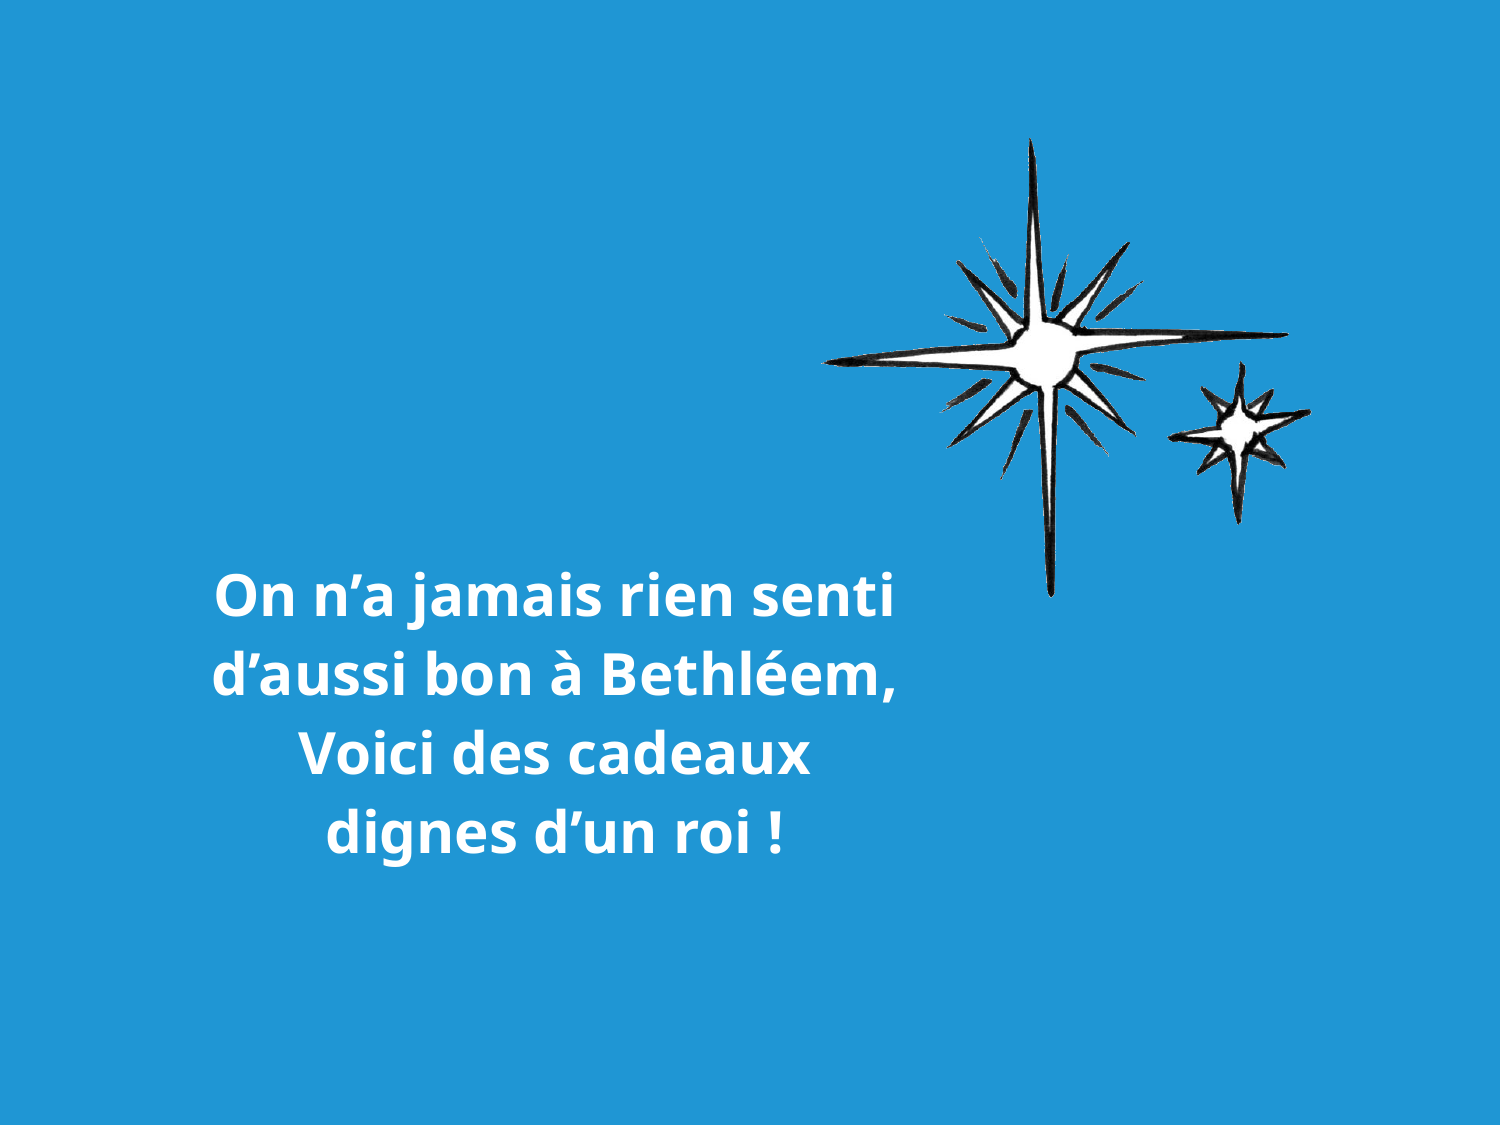

On n’a jamais rien senti
d’aussi bon à Bethléem,
Voici des cadeaux
dignes d’un roi !